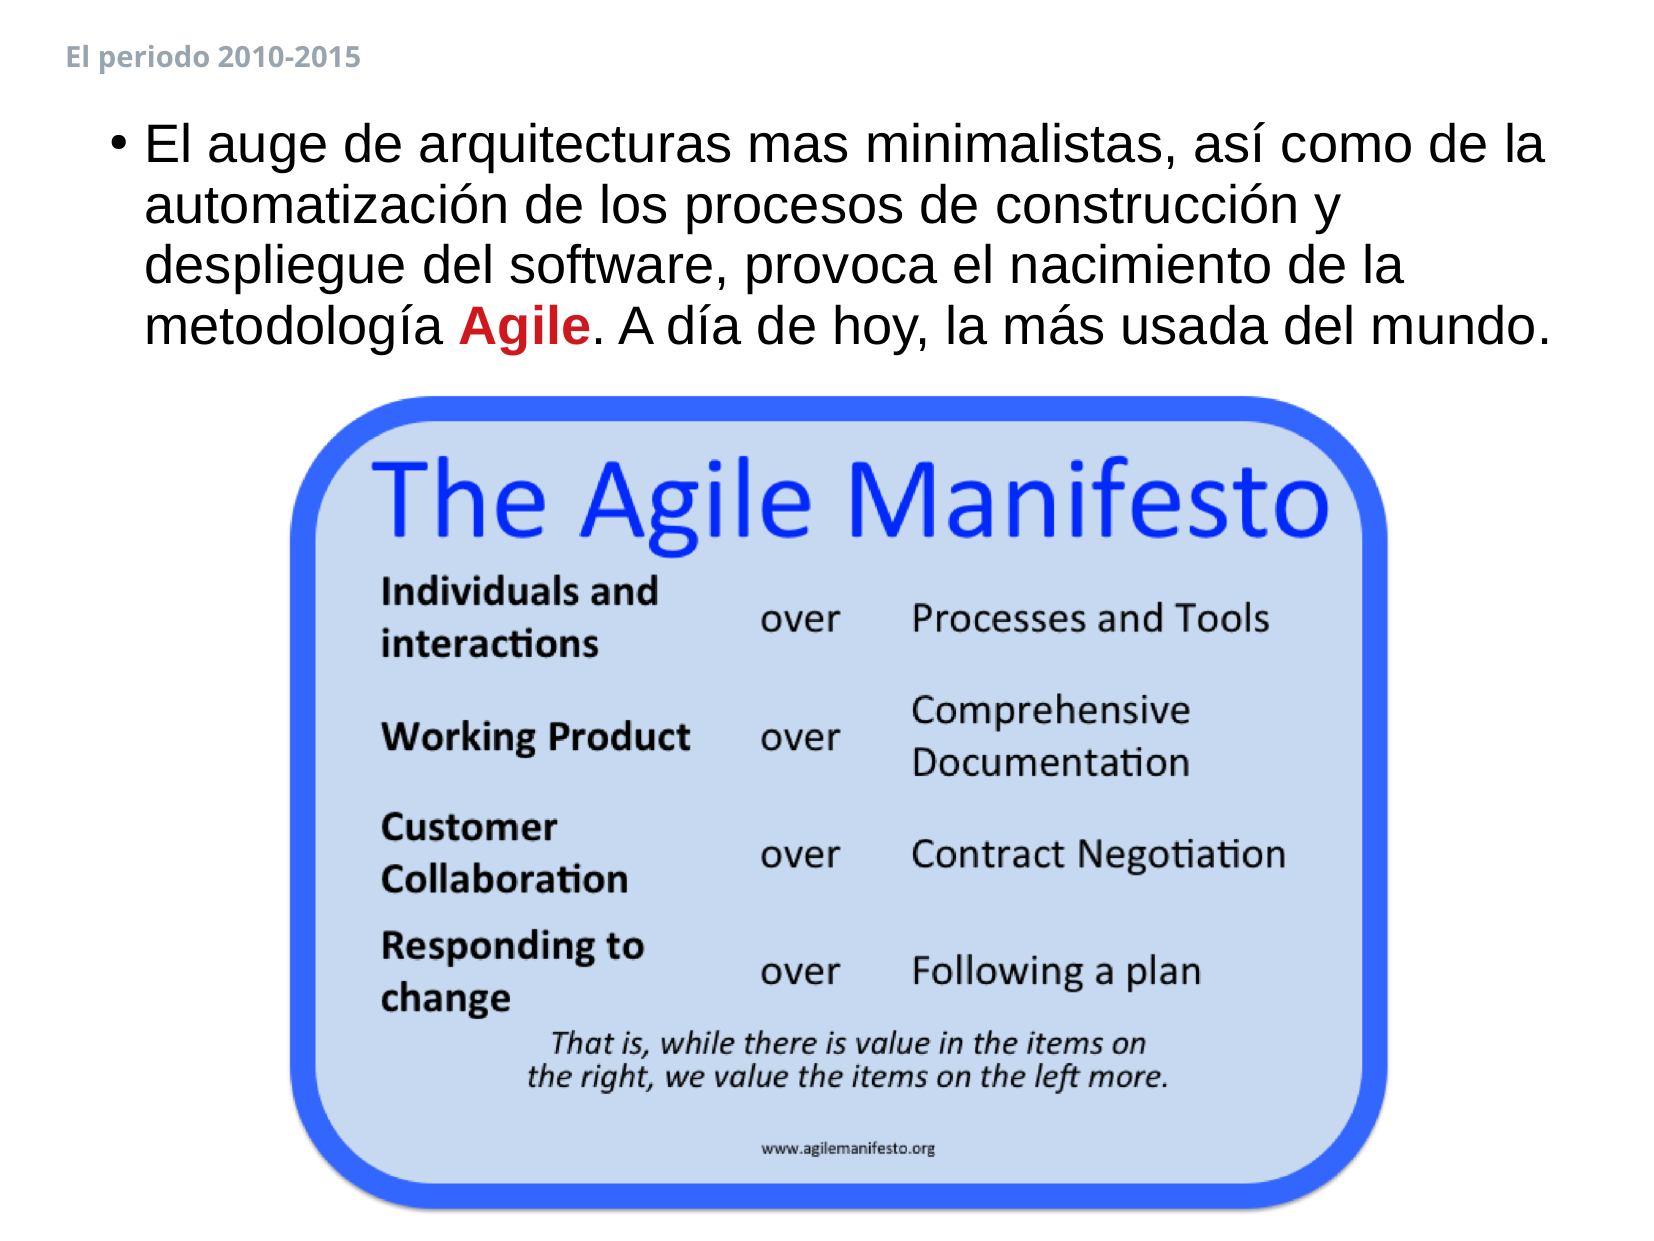

El periodo 2010-2015
El auge de arquitecturas mas minimalistas, así como de la automatización de los procesos de construcción y despliegue del software, provoca el nacimiento de la metodología Agile. A día de hoy, la más usada del mundo.